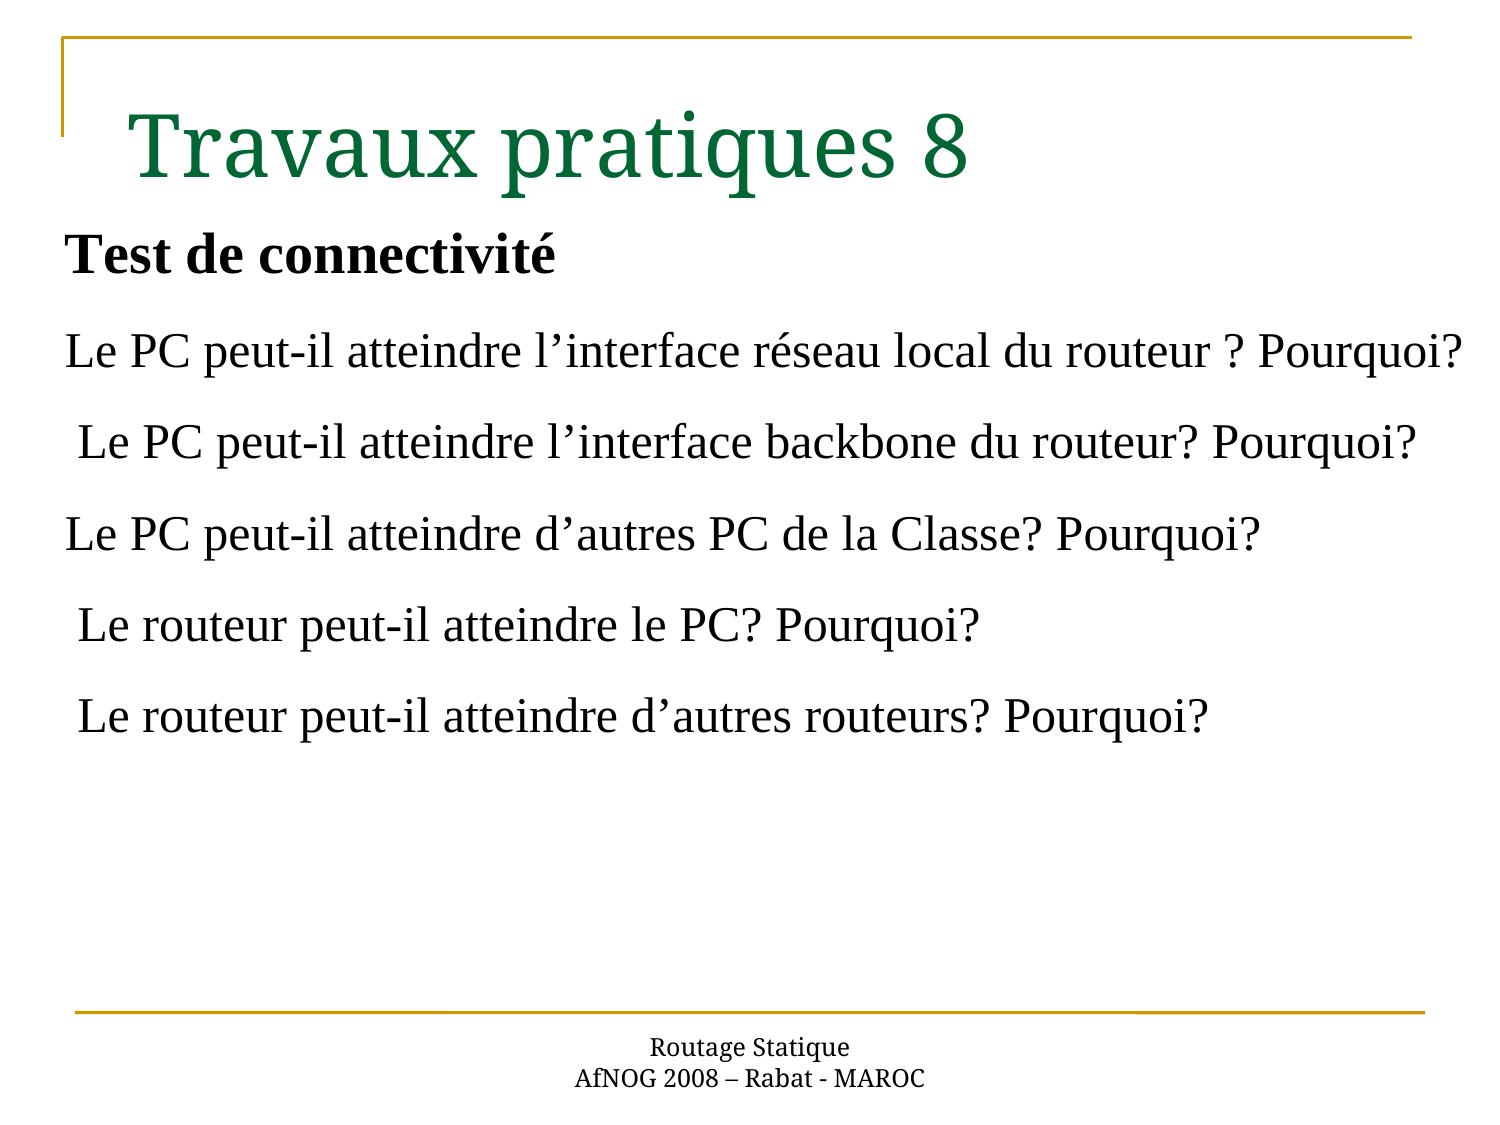

Travaux pratiques 8
Test de connectivité
Le PC peut-il atteindre l’interface réseau local du routeur ? Pourquoi?
 Le PC peut-il atteindre l’interface backbone du routeur? Pourquoi?
Le PC peut-il atteindre d’autres PC de la Classe? Pourquoi?
 Le routeur peut-il atteindre le PC? Pourquoi?
 Le routeur peut-il atteindre d’autres routeurs? Pourquoi?
#